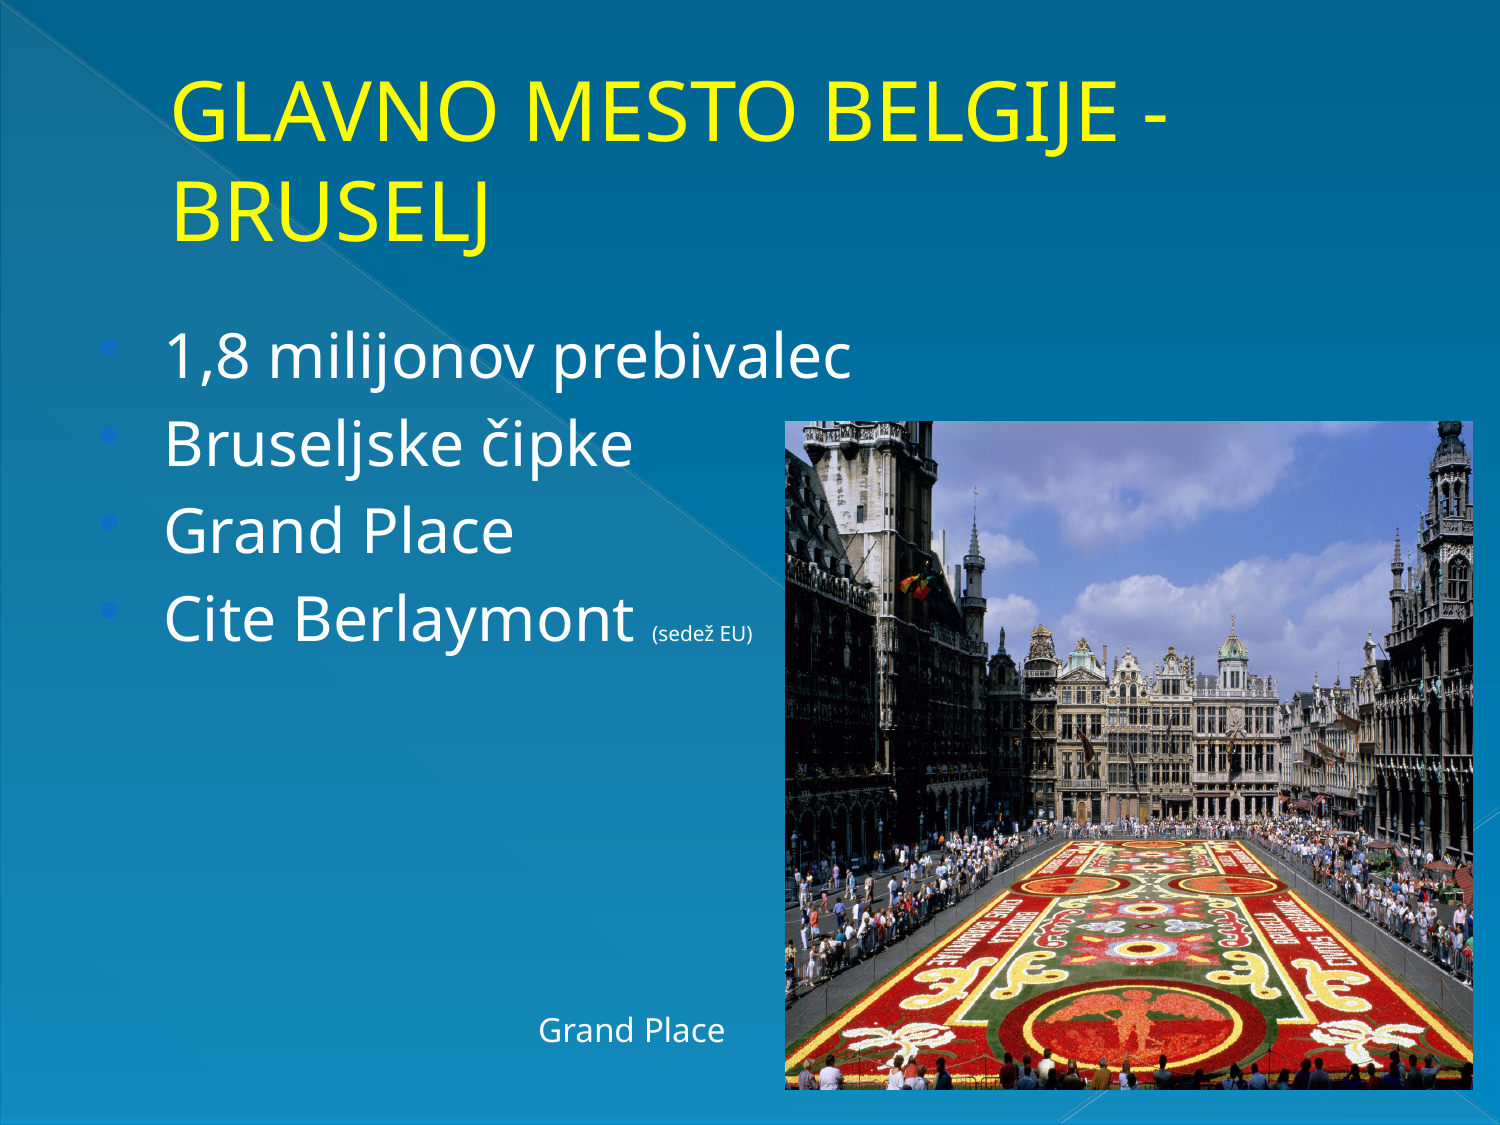

# GLAVNO MESTO BELGIJE - BRUSELJ
1,8 milijonov prebivalec
Bruseljske čipke
Grand Place
Cite Berlaymont (sedež EU)
 Grand Place